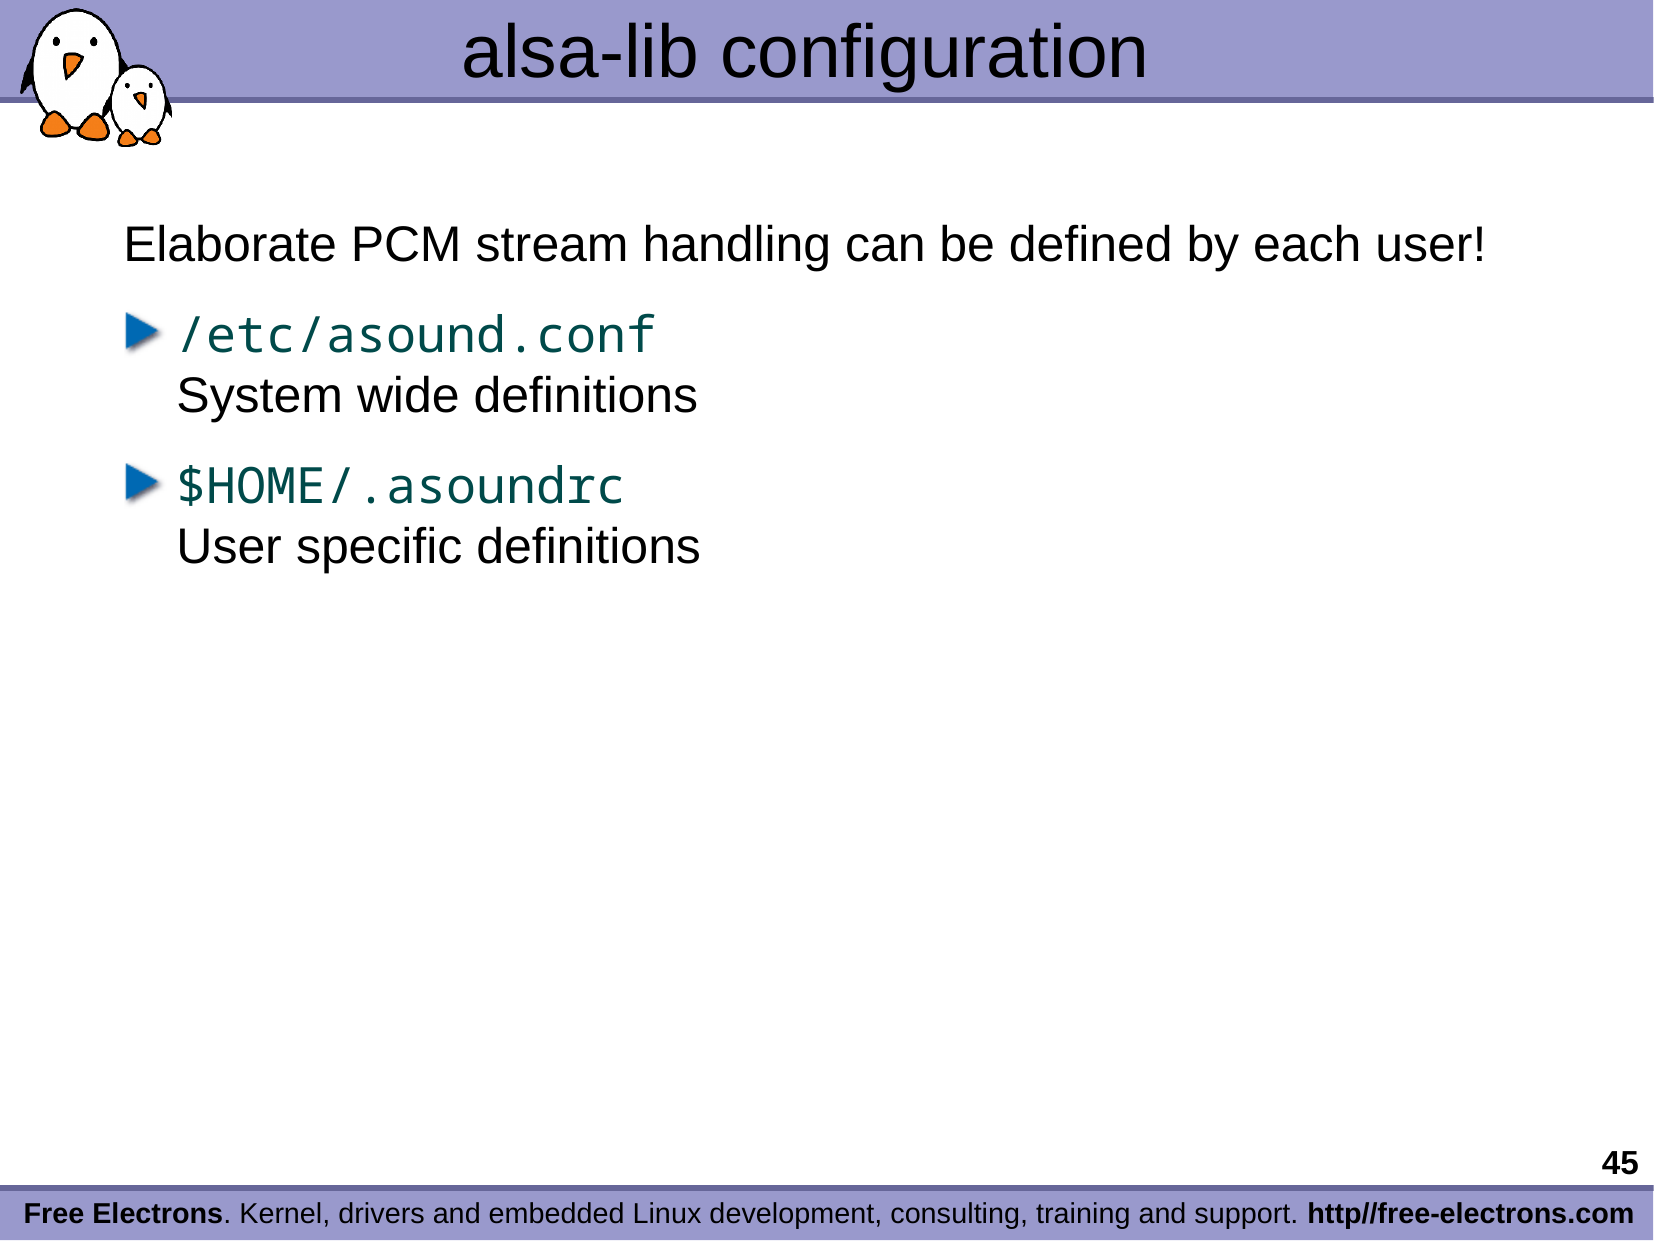

# alsa-lib configuration
Elaborate PCM stream handling can be defined by each user!
/etc/asound.conf
System wide definitions
$HOME/.asoundrc
User specific definitions